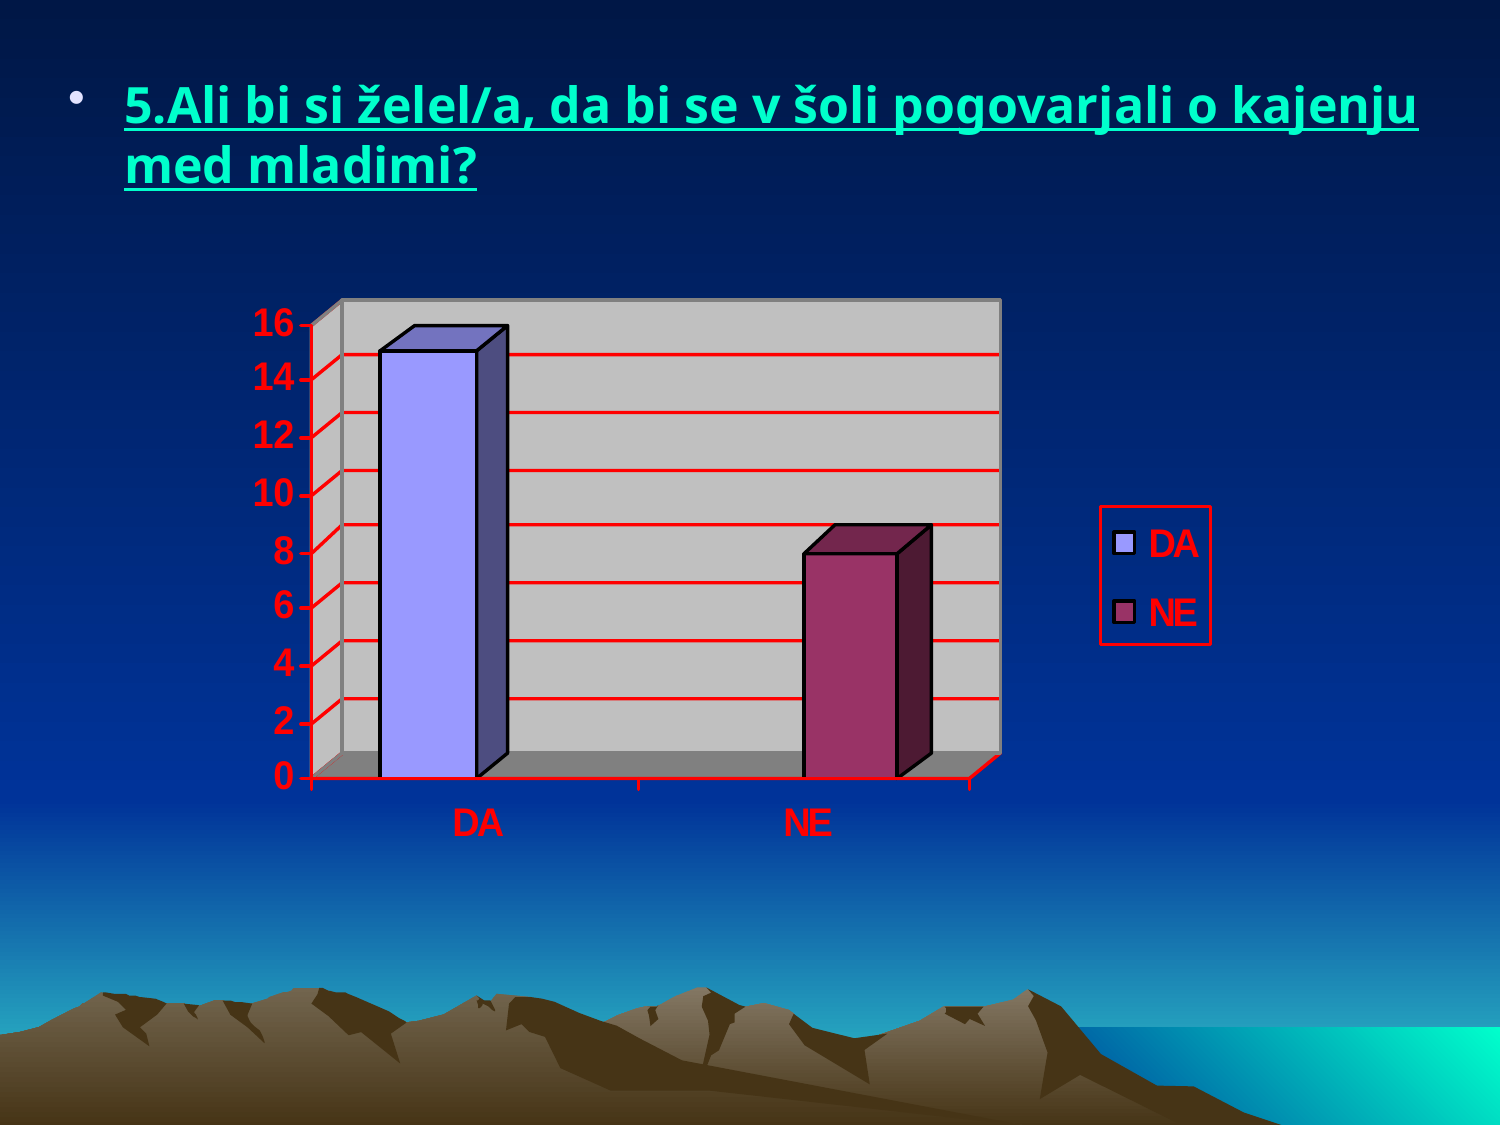

# 5.Ali bi si želel/a, da bi se v šoli pogovarjali o kajenju med mladimi?